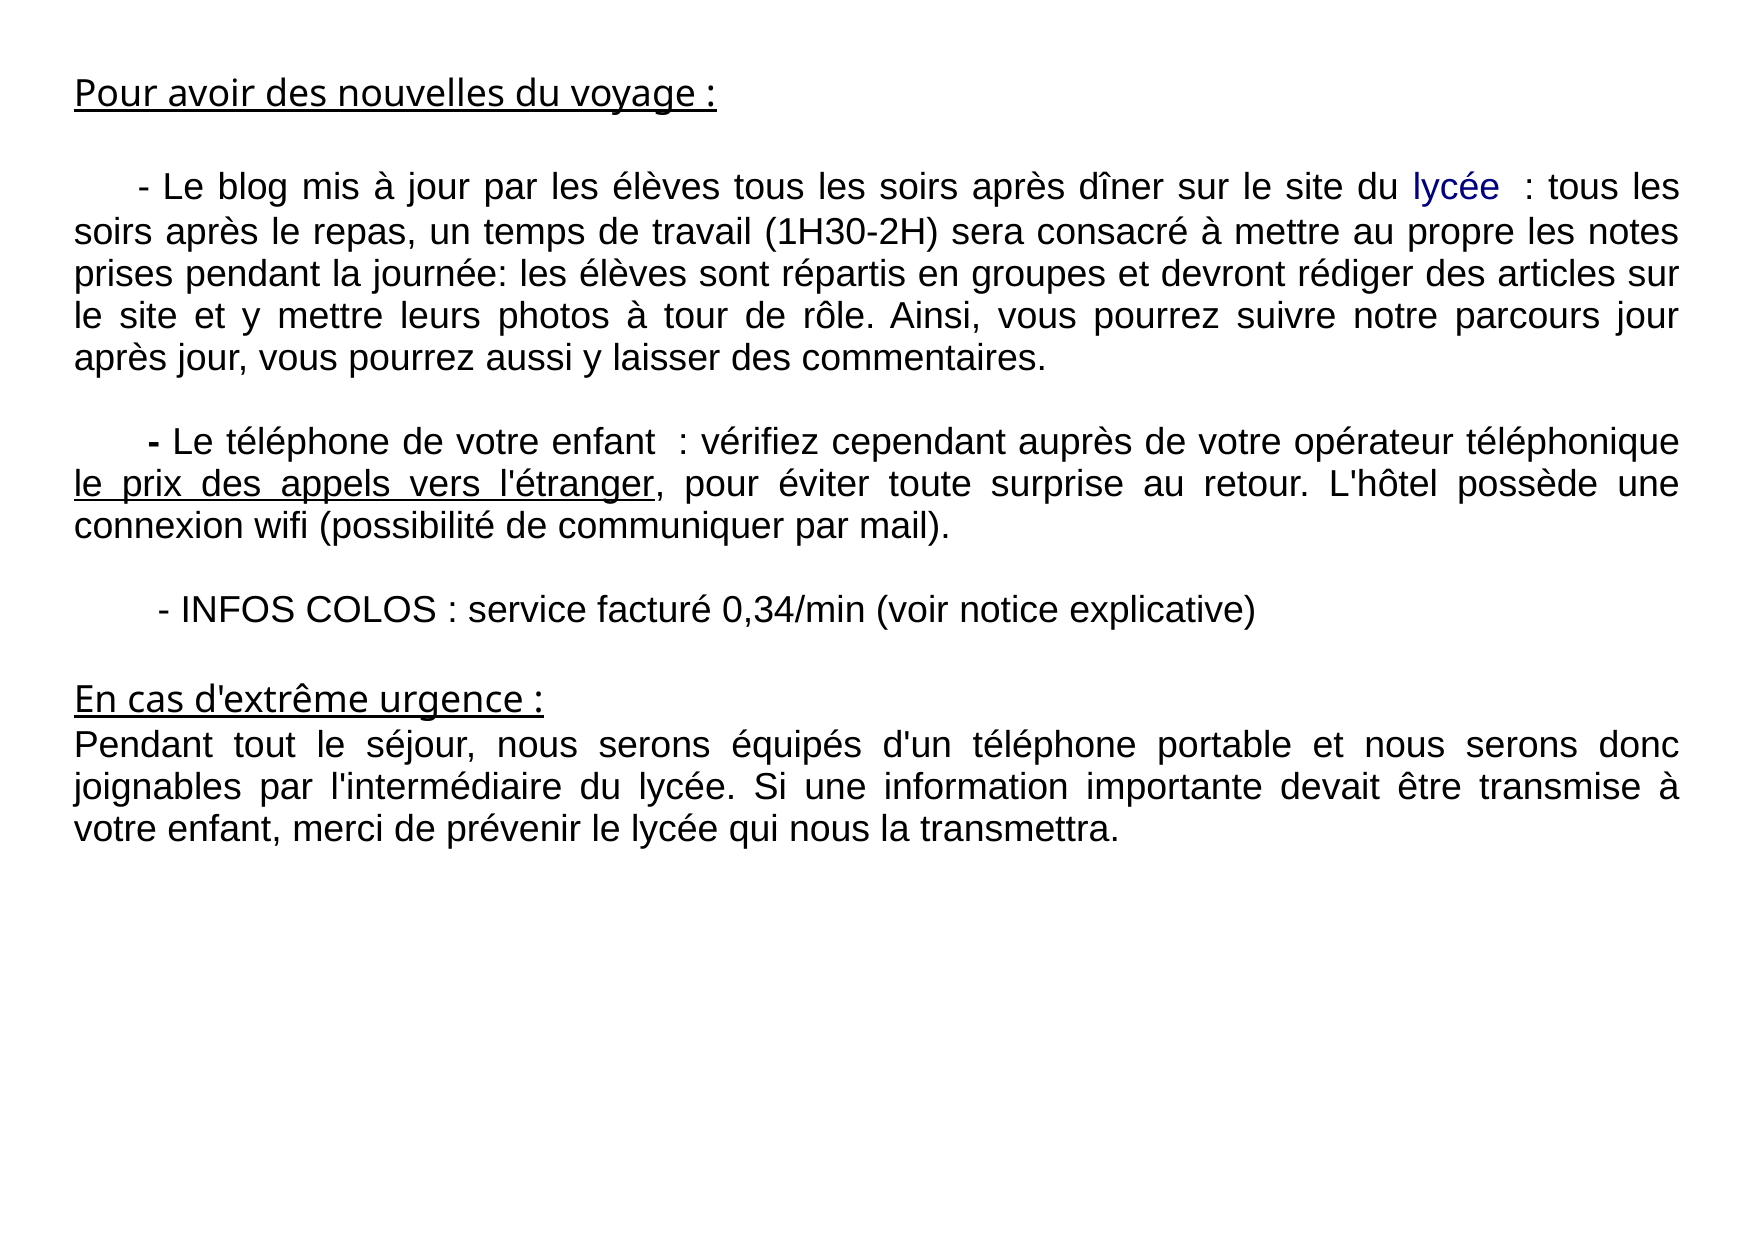

Pour avoir des nouvelles du voyage :
 - Le blog mis à jour par les élèves tous les soirs après dîner sur le site du lycée  : tous les soirs après le repas, un temps de travail (1H30-2H) sera consacré à mettre au propre les notes prises pendant la journée: les élèves sont répartis en groupes et devront rédiger des articles sur le site et y mettre leurs photos à tour de rôle. Ainsi, vous pourrez suivre notre parcours jour après jour, vous pourrez aussi y laisser des commentaires.
 - Le téléphone de votre enfant  : vérifiez cependant auprès de votre opérateur téléphonique le prix des appels vers l'étranger, pour éviter toute surprise au retour. L'hôtel possède une connexion wifi (possibilité de communiquer par mail).
 - INFOS COLOS : service facturé 0,34/min (voir notice explicative)
En cas d'extrême urgence :
Pendant tout le séjour, nous serons équipés d'un téléphone portable et nous serons donc joignables par l'intermédiaire du lycée. Si une information importante devait être transmise à votre enfant, merci de prévenir le lycée qui nous la transmettra.